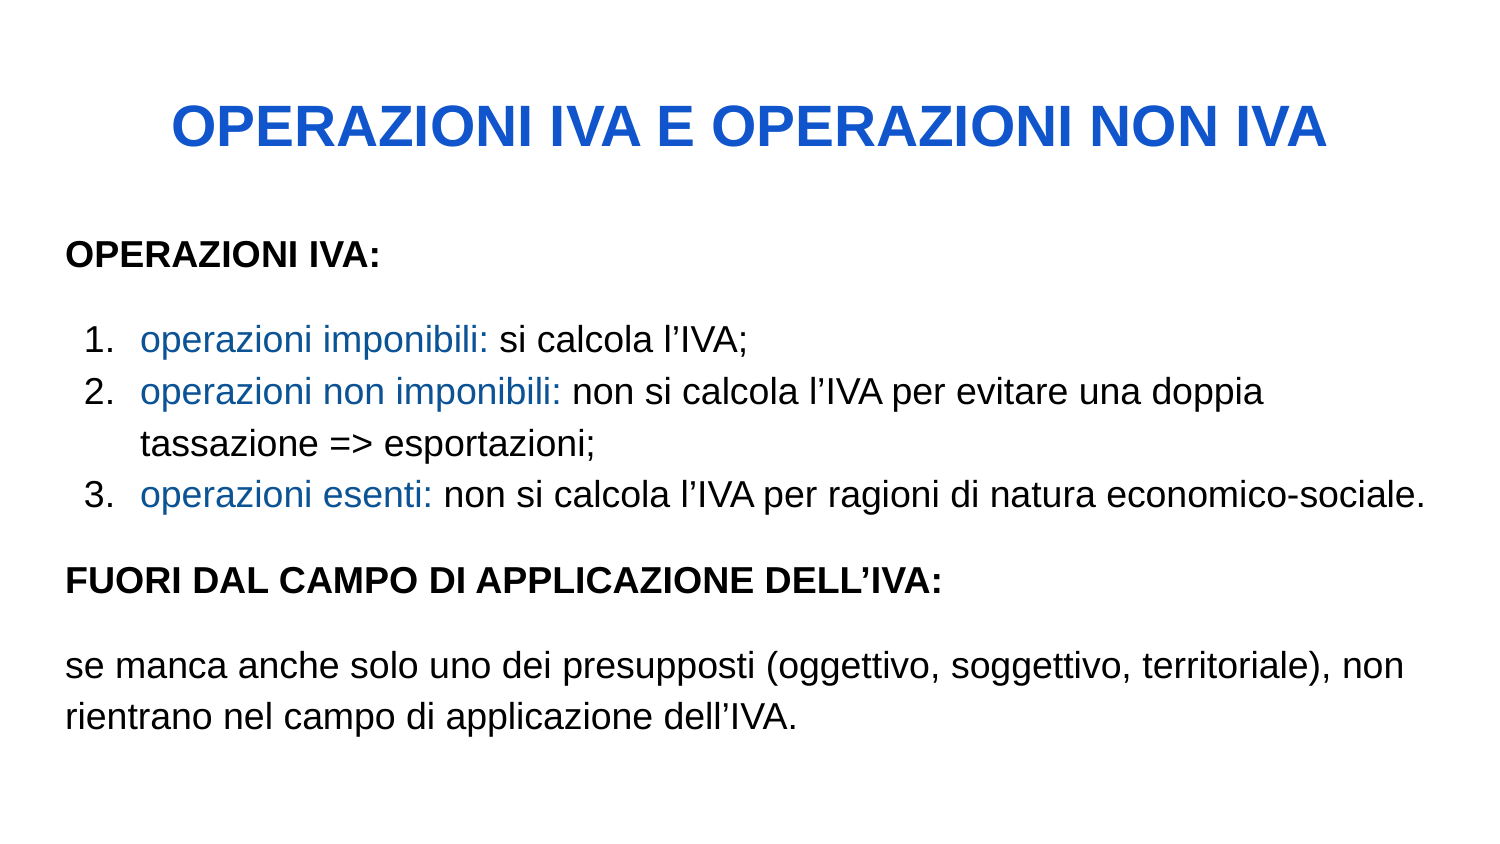

# OPERAZIONI IVA E OPERAZIONI NON IVA
OPERAZIONI IVA:
operazioni imponibili: si calcola l’IVA;
operazioni non imponibili: non si calcola l’IVA per evitare una doppia tassazione => esportazioni;
operazioni esenti: non si calcola l’IVA per ragioni di natura economico-sociale.
FUORI DAL CAMPO DI APPLICAZIONE DELL’IVA:
se manca anche solo uno dei presupposti (oggettivo, soggettivo, territoriale), non rientrano nel campo di applicazione dell’IVA.